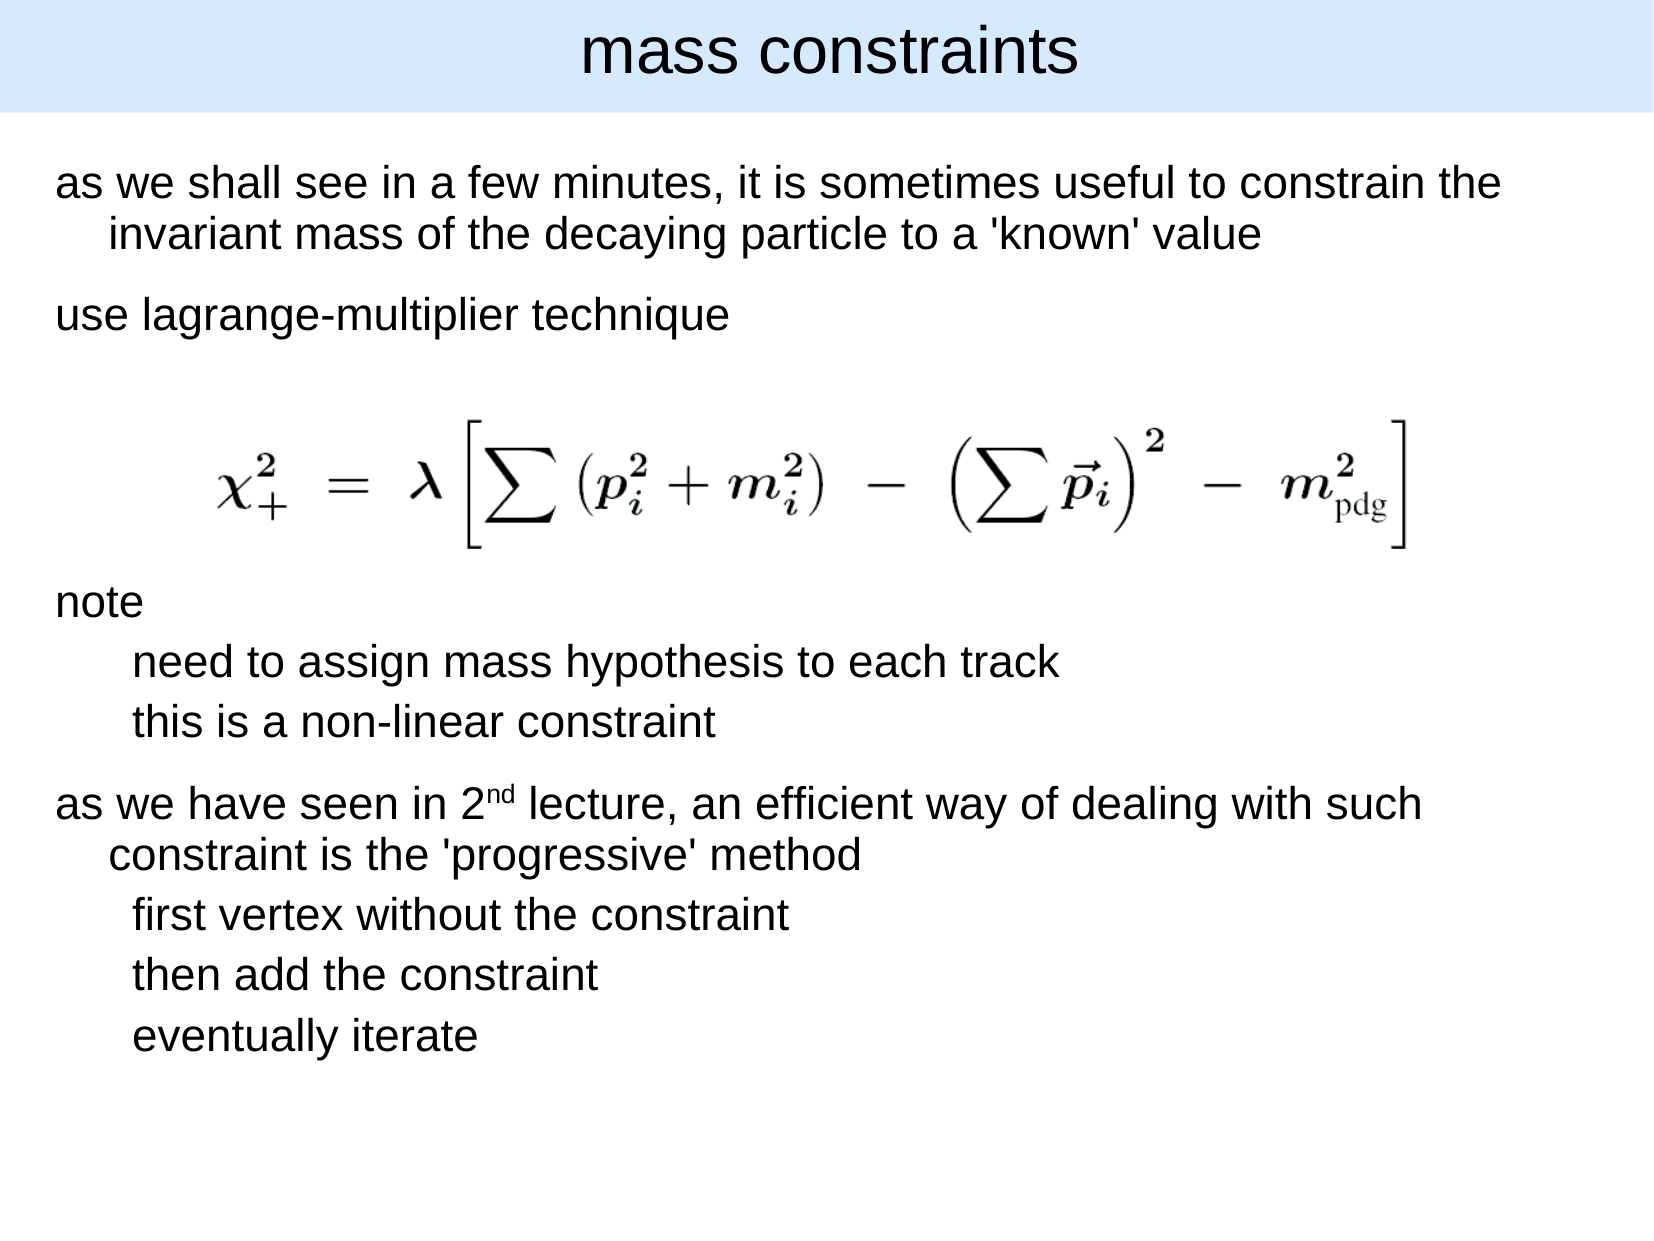

# mass constraints
as we shall see in a few minutes, it is sometimes useful to constrain the invariant mass of the decaying particle to a 'known' value
use lagrange-multiplier technique
note
need to assign mass hypothesis to each track
this is a non-linear constraint
as we have seen in 2nd lecture, an efficient way of dealing with such constraint is the 'progressive' method
first vertex without the constraint
then add the constraint
eventually iterate